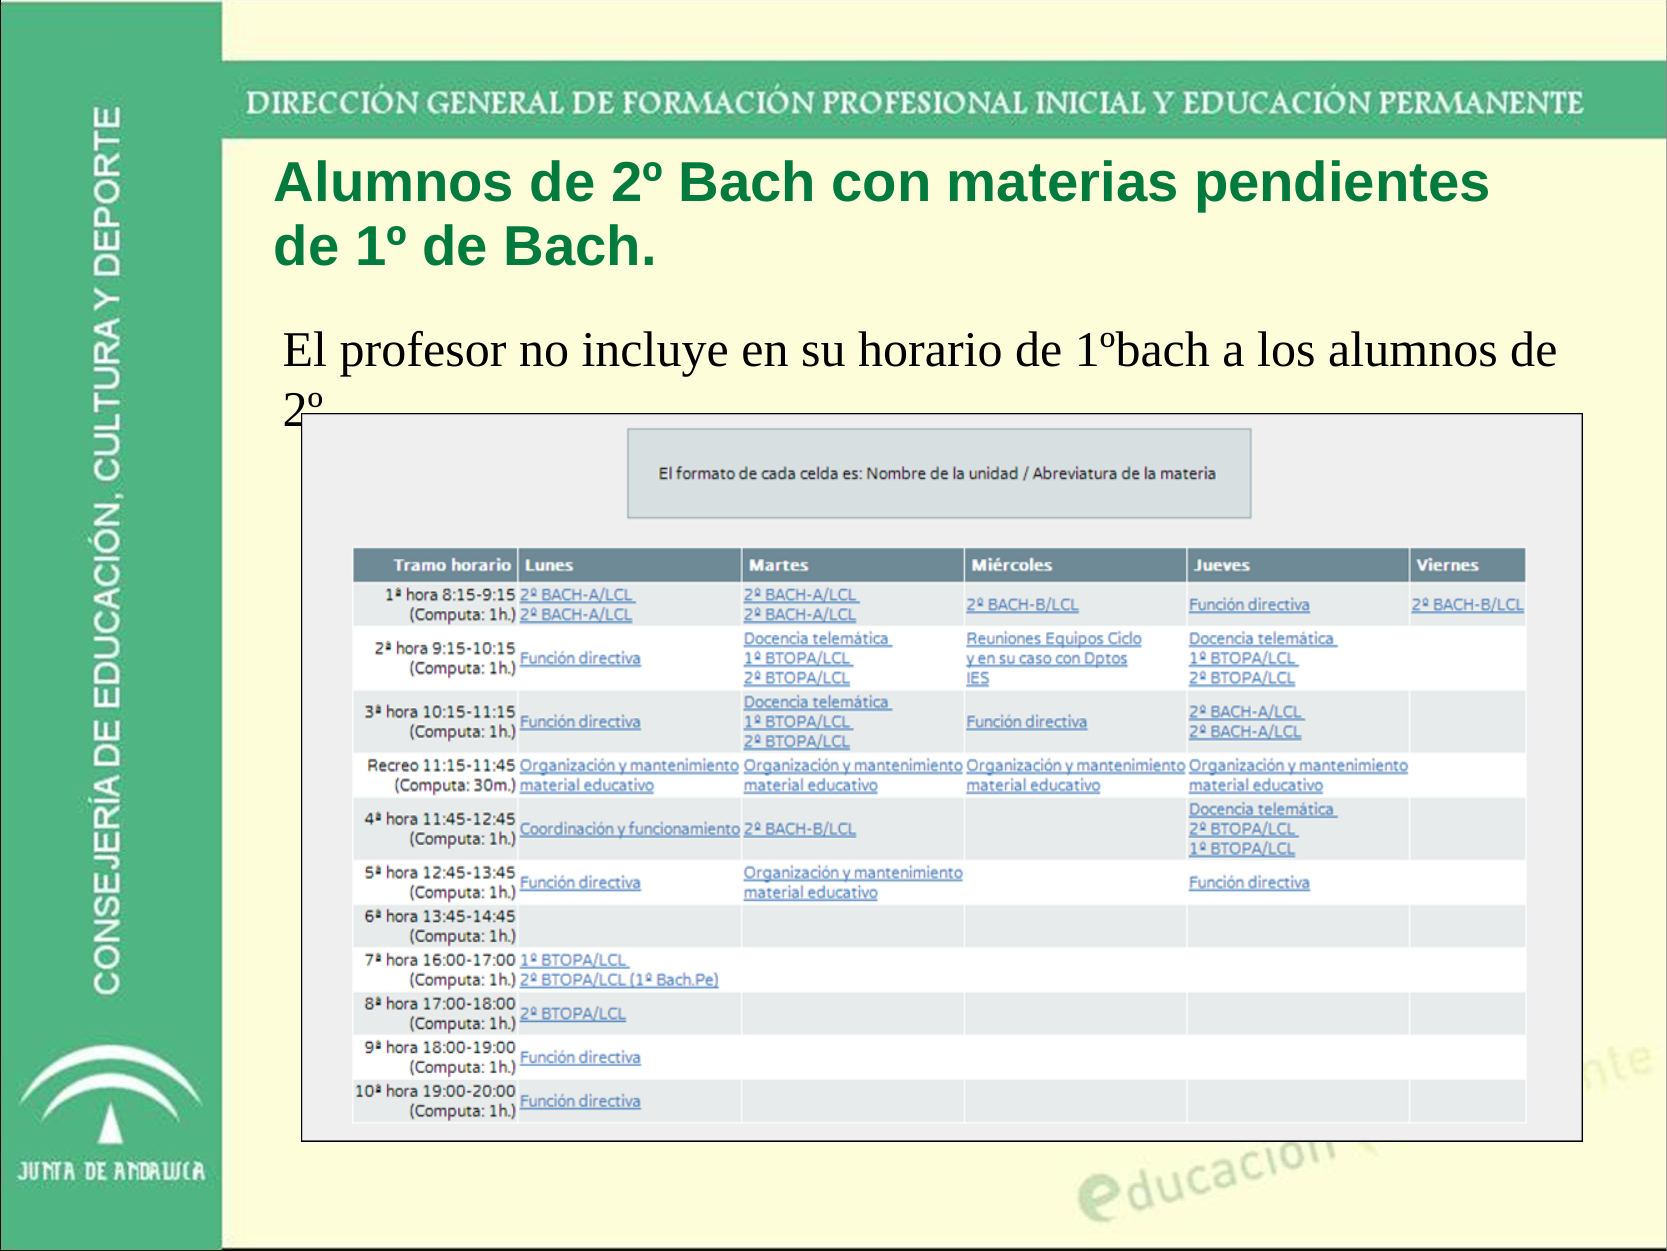

Alumnos de 2º Bach con materias pendientes
de 1º de Bach.
El profesor no incluye en su horario de 1ºbach a los alumnos de 2º